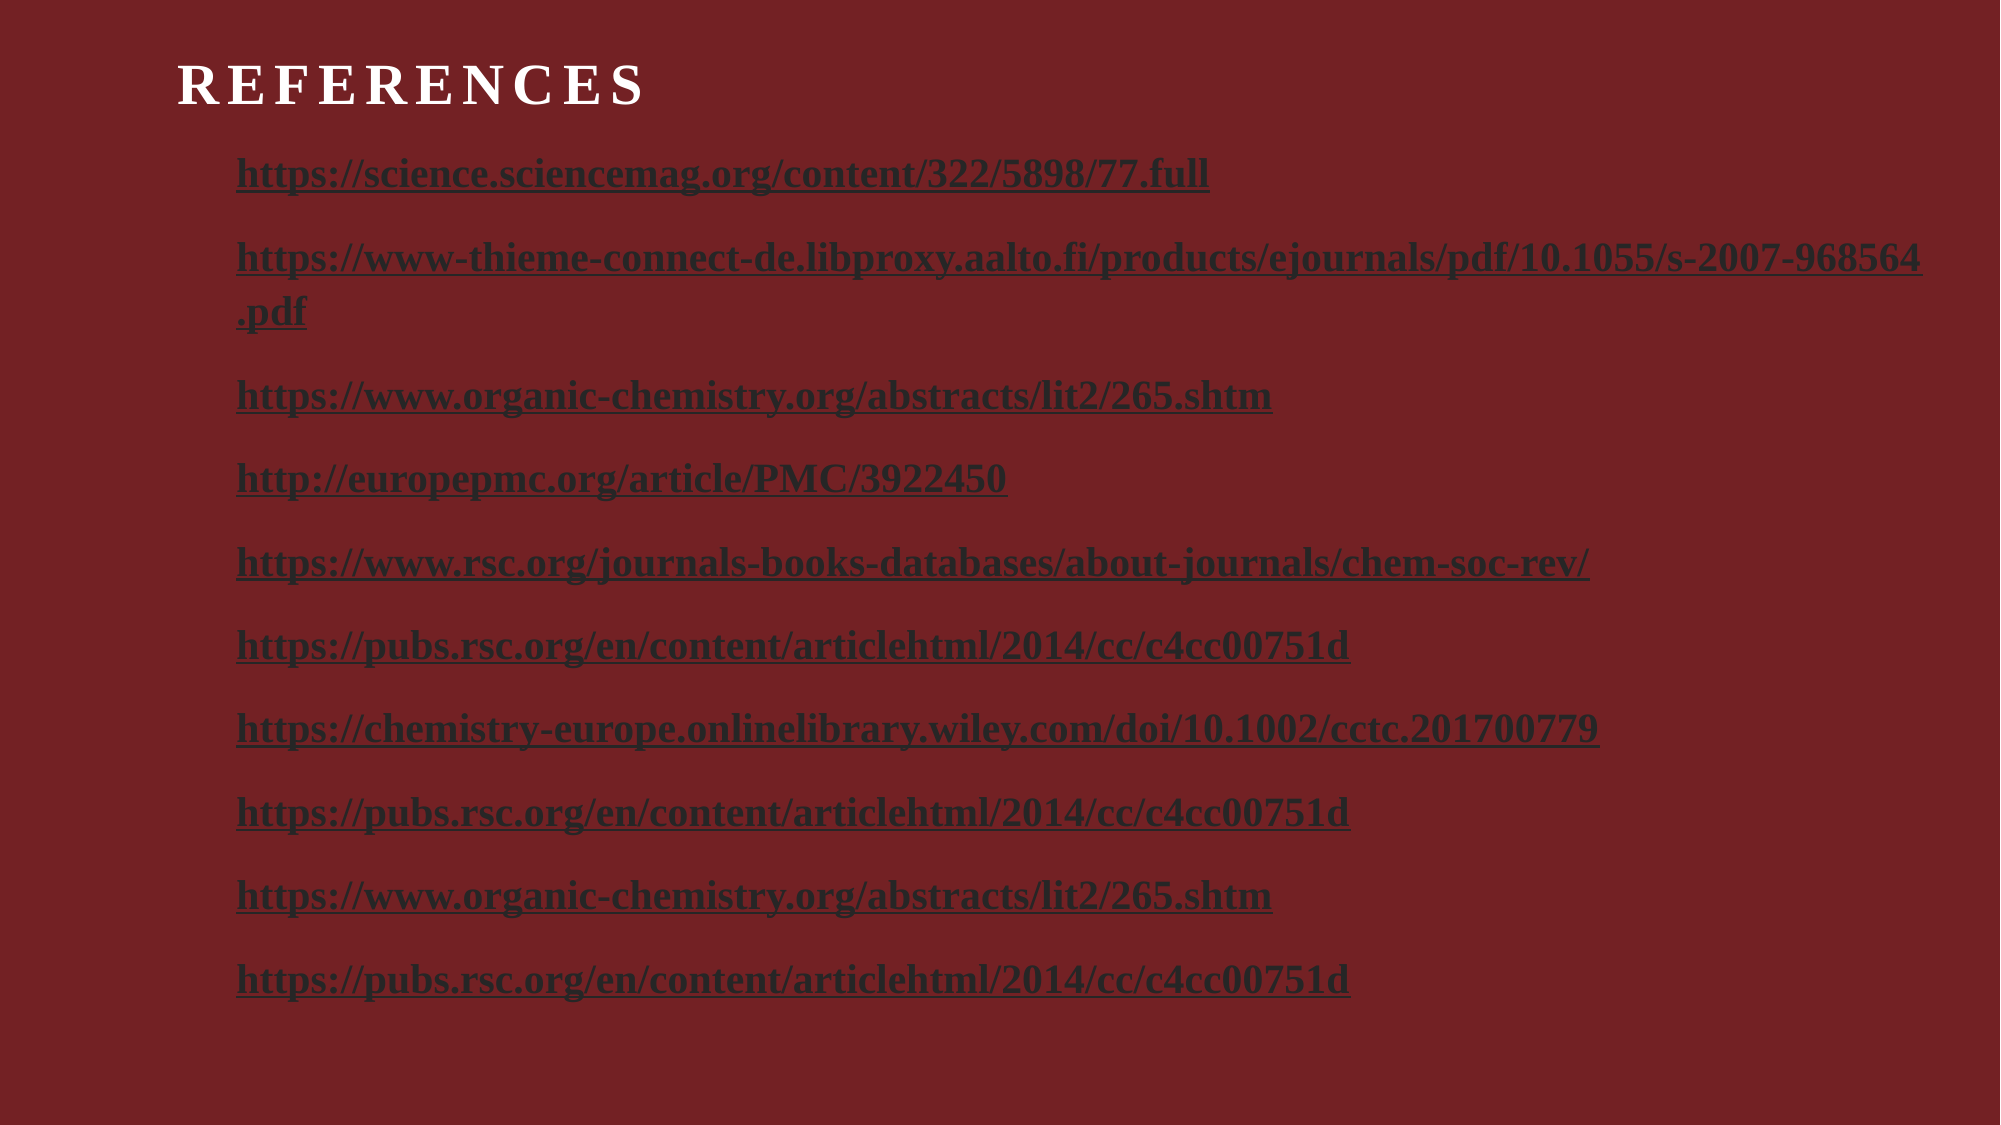

# References
https://science.sciencemag.org/content/322/5898/77.full
https://www-thieme-connect-de.libproxy.aalto.fi/products/ejournals/pdf/10.1055/s-2007-968564.pdf
https://www.organic-chemistry.org/abstracts/lit2/265.shtm
http://europepmc.org/article/PMC/3922450
https://www.rsc.org/journals-books-databases/about-journals/chem-soc-rev/
https://pubs.rsc.org/en/content/articlehtml/2014/cc/c4cc00751d
https://chemistry-europe.onlinelibrary.wiley.com/doi/10.1002/cctc.201700779
https://pubs.rsc.org/en/content/articlehtml/2014/cc/c4cc00751d
https://www.organic-chemistry.org/abstracts/lit2/265.shtm
https://pubs.rsc.org/en/content/articlehtml/2014/cc/c4cc00751d